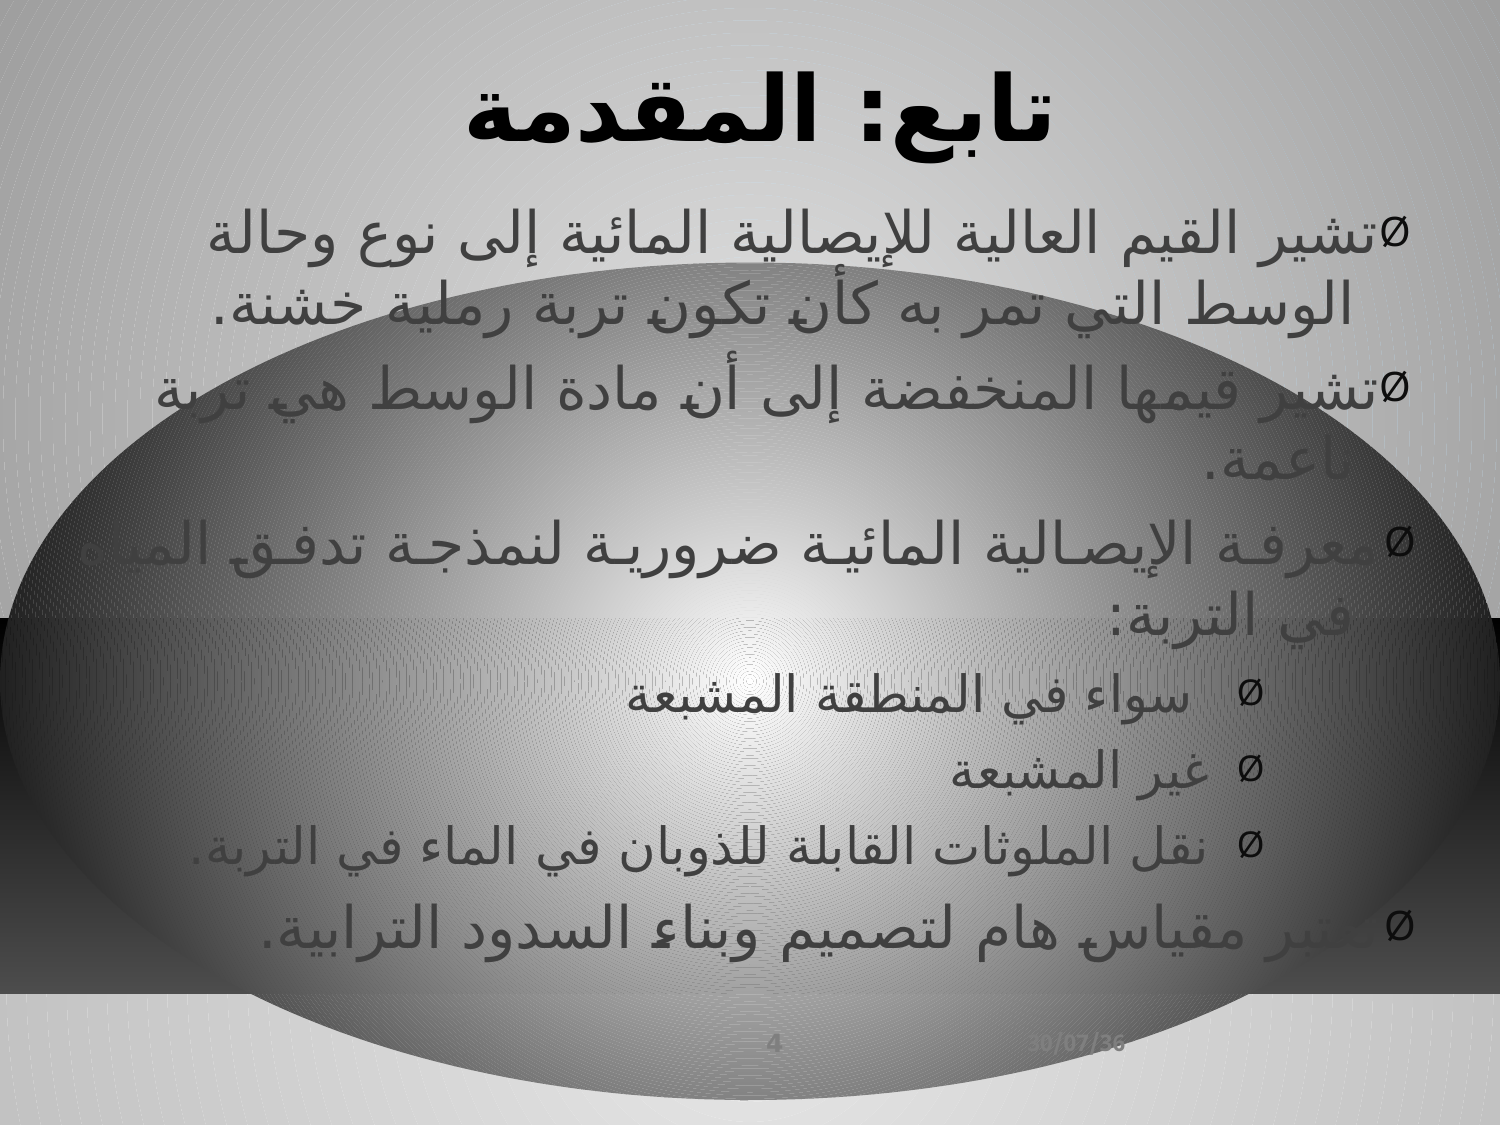

تابع: المقدمة
# تشير القيم العالية للإيصالية المائية إلى نوع وحالة الوسط التي تمر به كأن تكون تربة رملية خشنة.
تشير قيمها المنخفضة إلى أن مادة الوسط هي تربة ناعمة.
معرفة الإيصالية المائية ضرورية لنمذجة تدفق المياه في التربة:
 سواء في المنطقة المشبعة
غير المشبعة
نقل الملوثات القابلة للذوبان في الماء في التربة.
تعتبر مقياس هام لتصميم وبناء السدود الترابية.
30/07/36